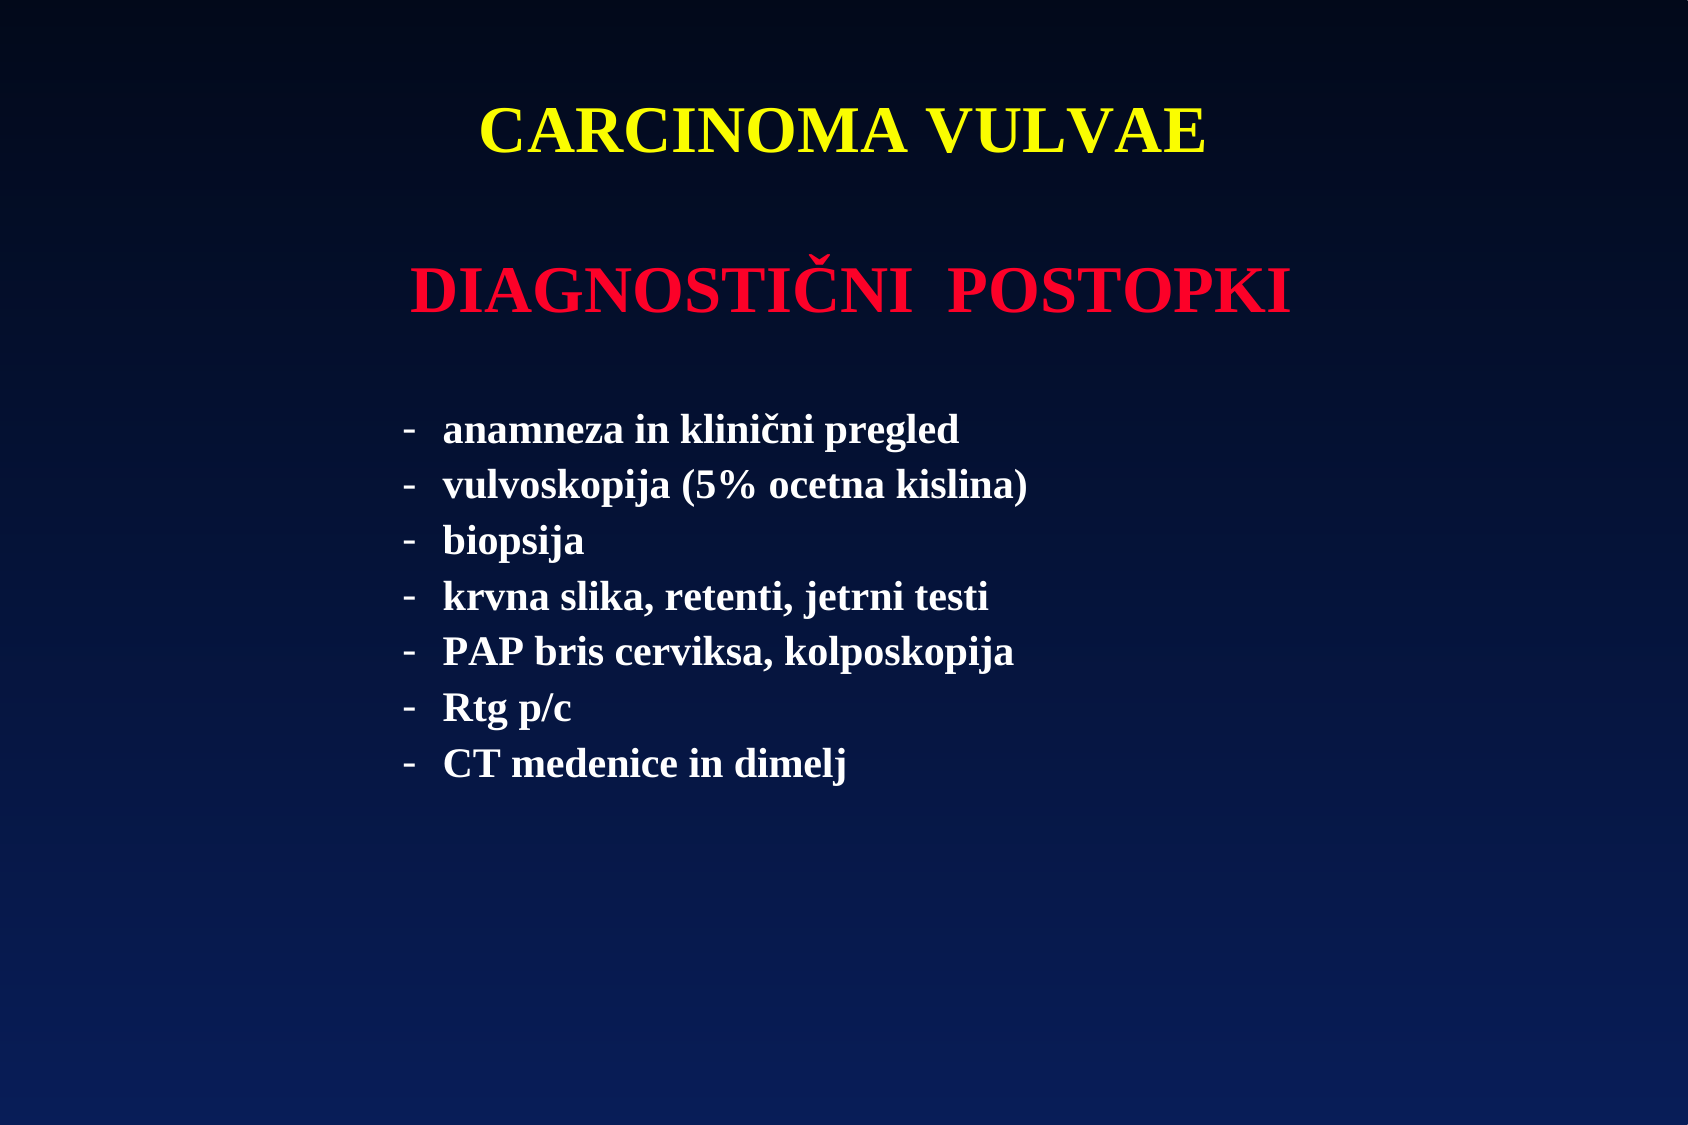

# CARCINOMA VULVAE DIAGNOSTIČNI POSTOPKI
anamneza in klinični pregled
vulvoskopija (5% ocetna kislina)
biopsija
krvna slika, retenti, jetrni testi
PAP bris cerviksa, kolposkopija
Rtg p/c
CT medenice in dimelj